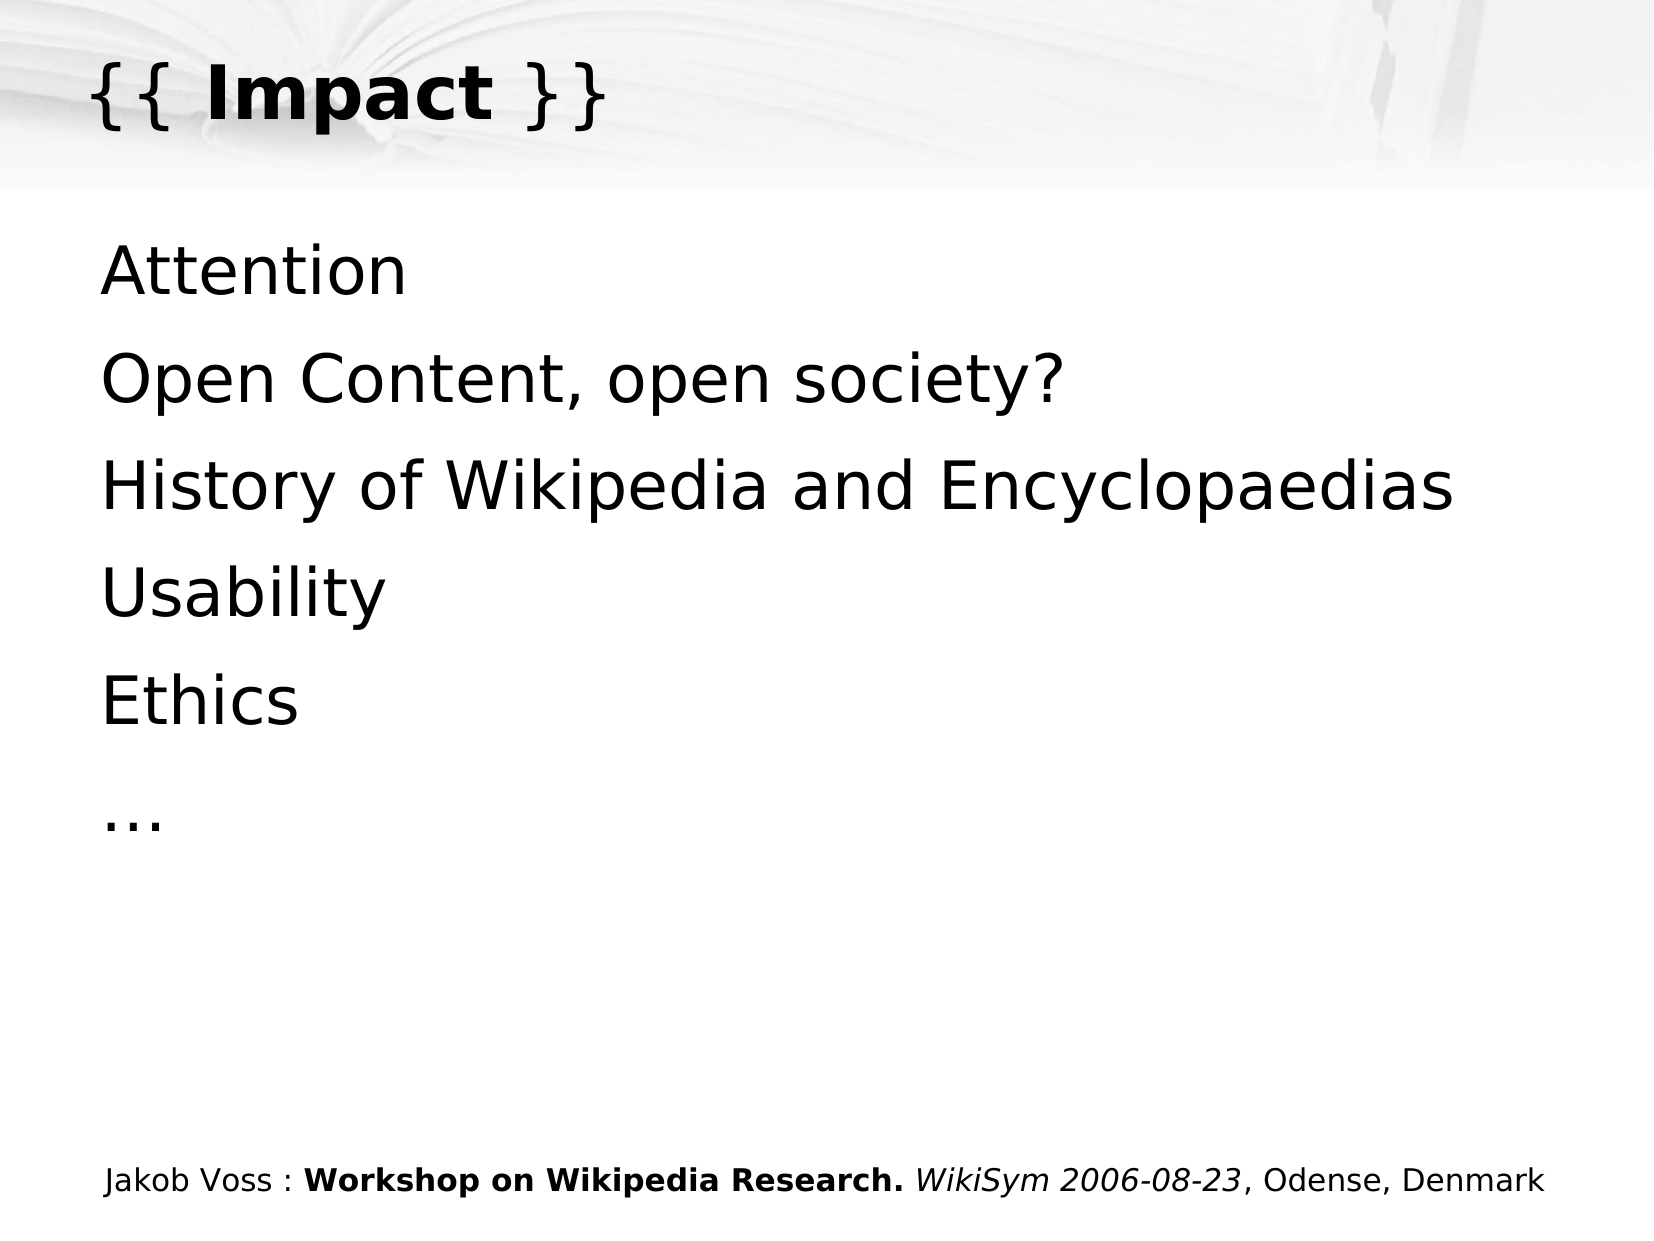

# {{ Impact }}
Attention
Open Content, open society?
History of Wikipedia and Encyclopaedias
Usability
Ethics
…